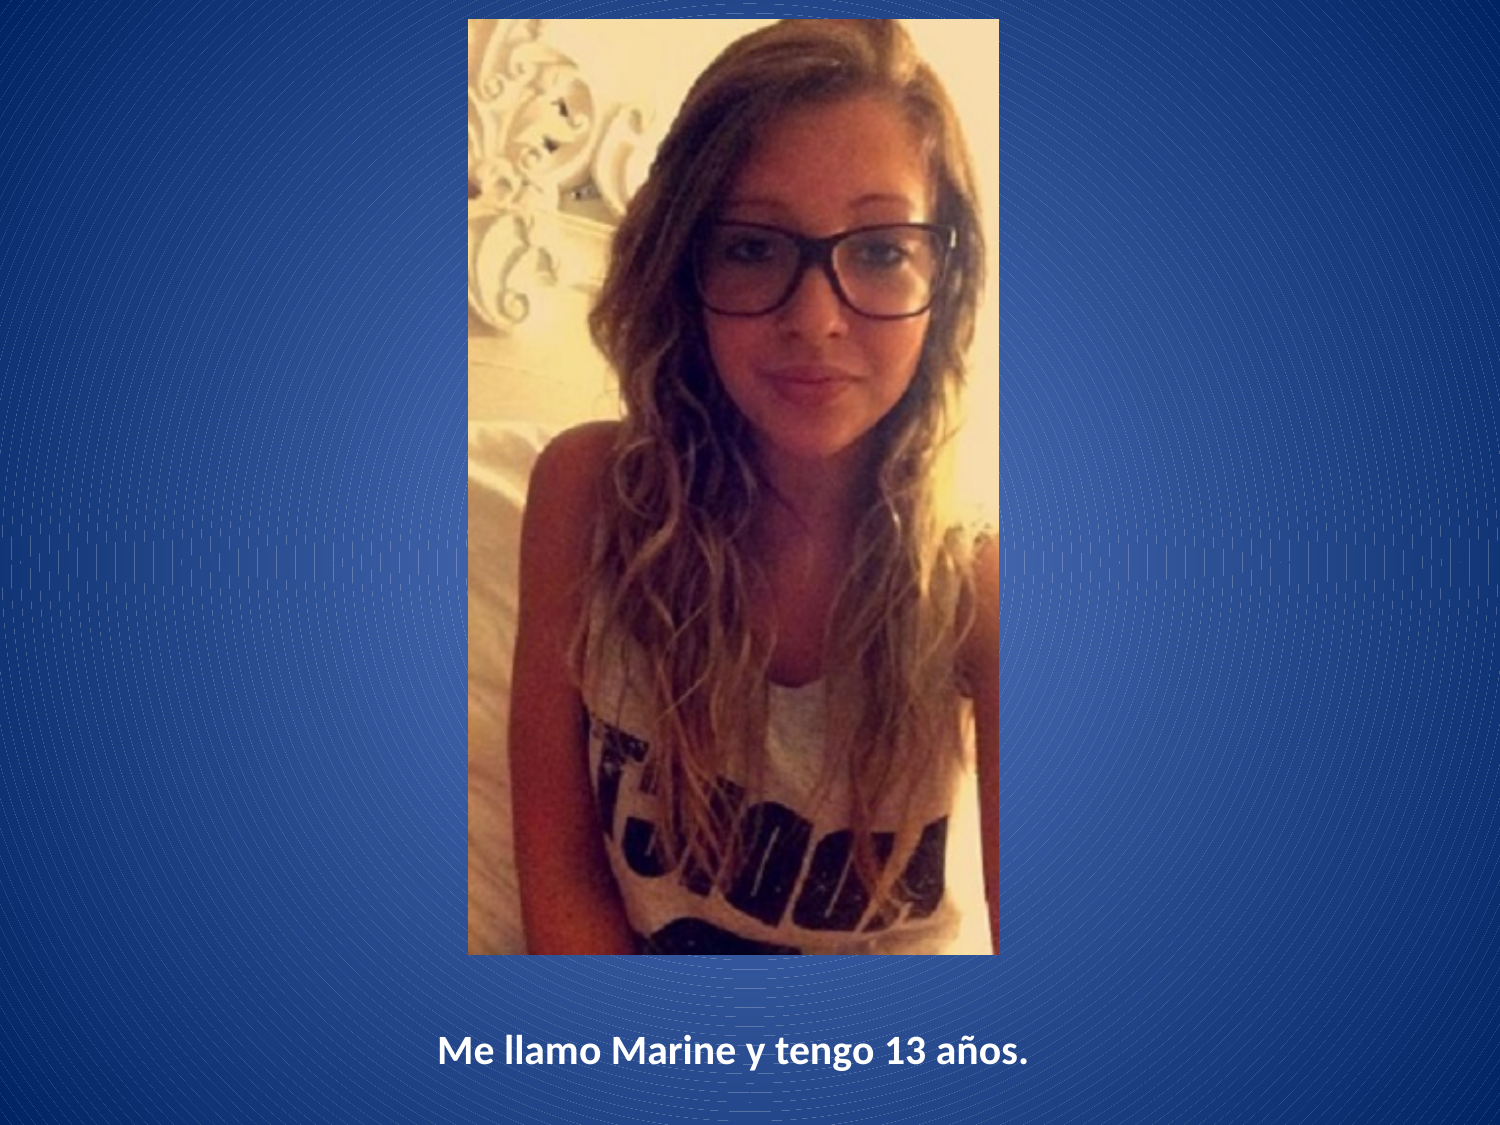

# Me llamo Marine y tengo 13 años.